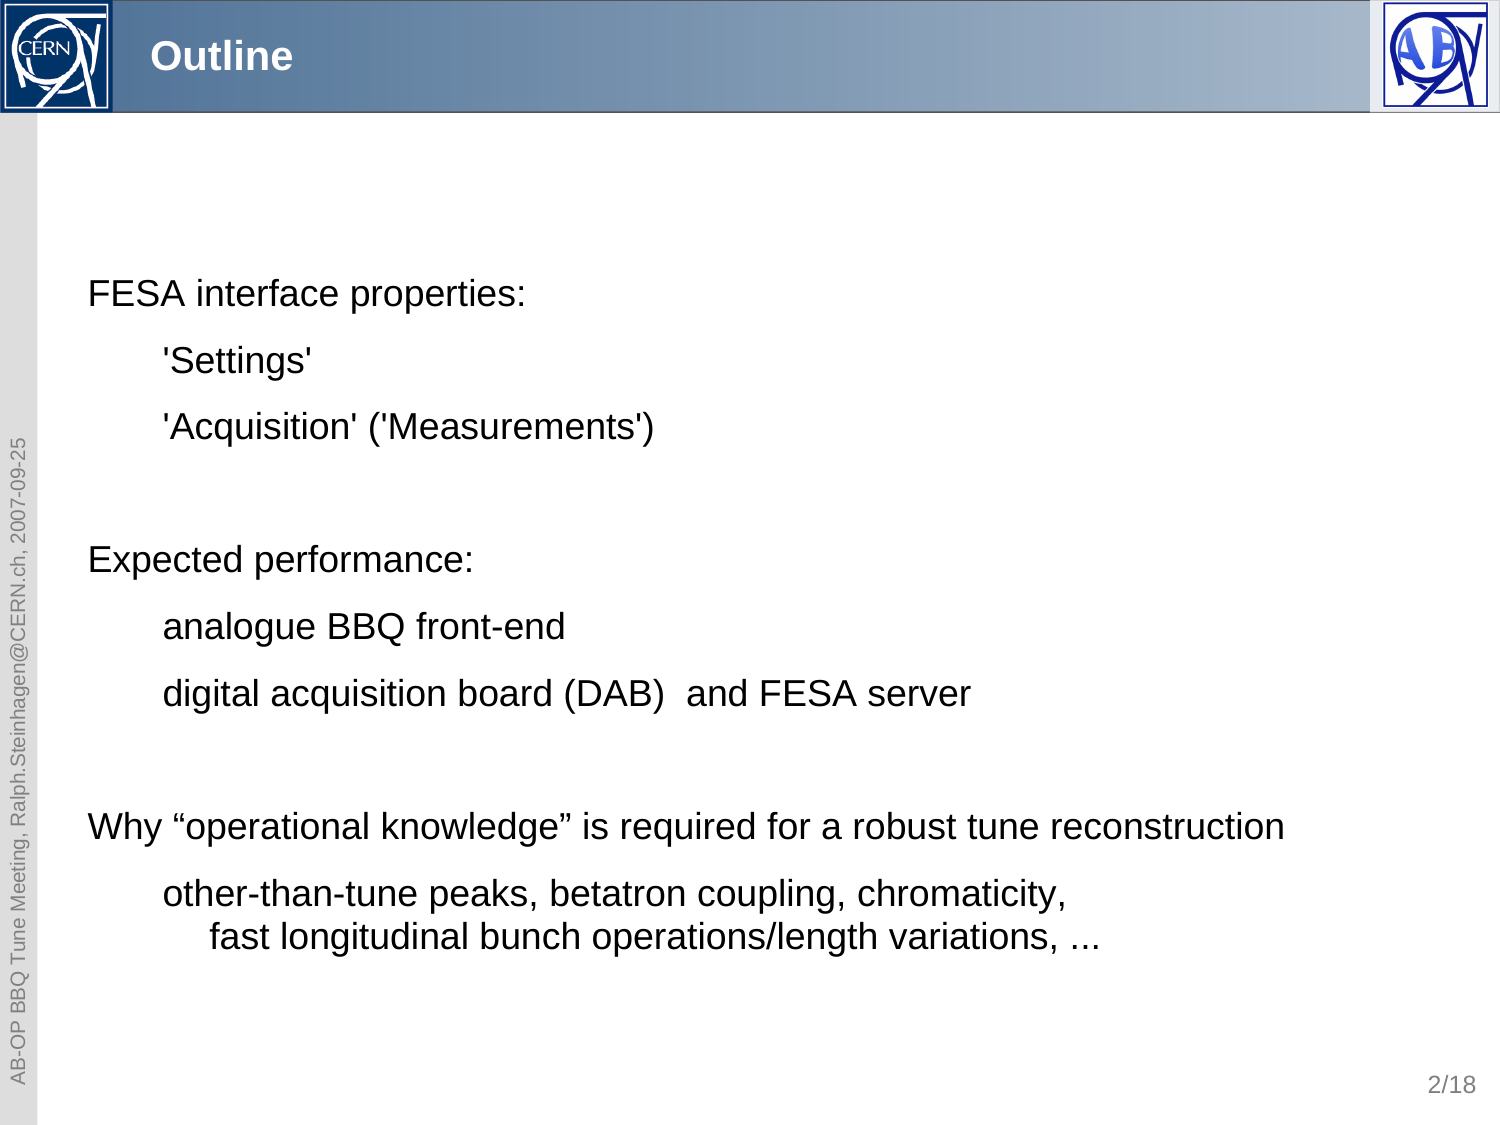

# Outline
FESA interface properties:
'Settings'
'Acquisition' ('Measurements')
Expected performance:
analogue BBQ front-end
digital acquisition board (DAB) and FESA server
Why “operational knowledge” is required for a robust tune reconstruction
other-than-tune peaks, betatron coupling, chromaticity, 			fast longitudinal bunch operations/length variations, ...